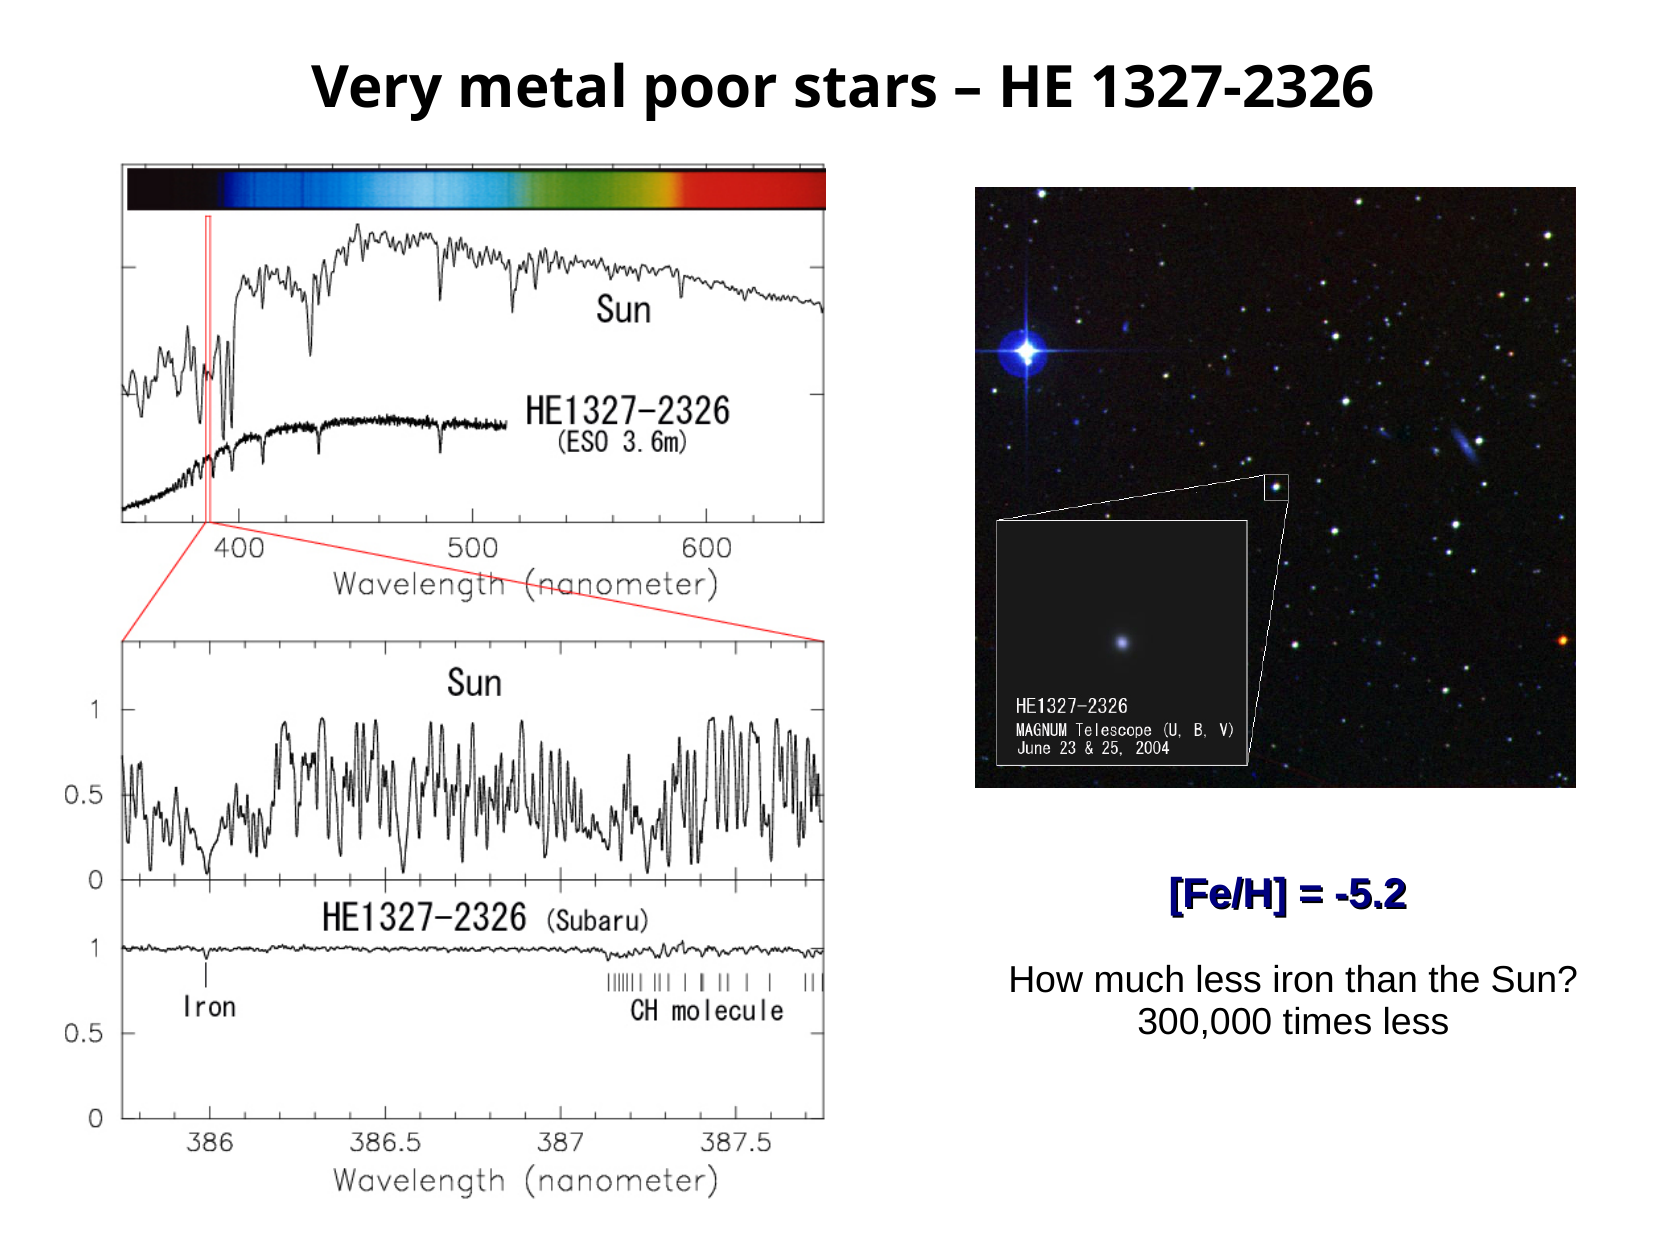

Very metal poor stars – HE 1327-2326
[Fe/H] = -5.2
How much less iron than the Sun?
300,000 times less